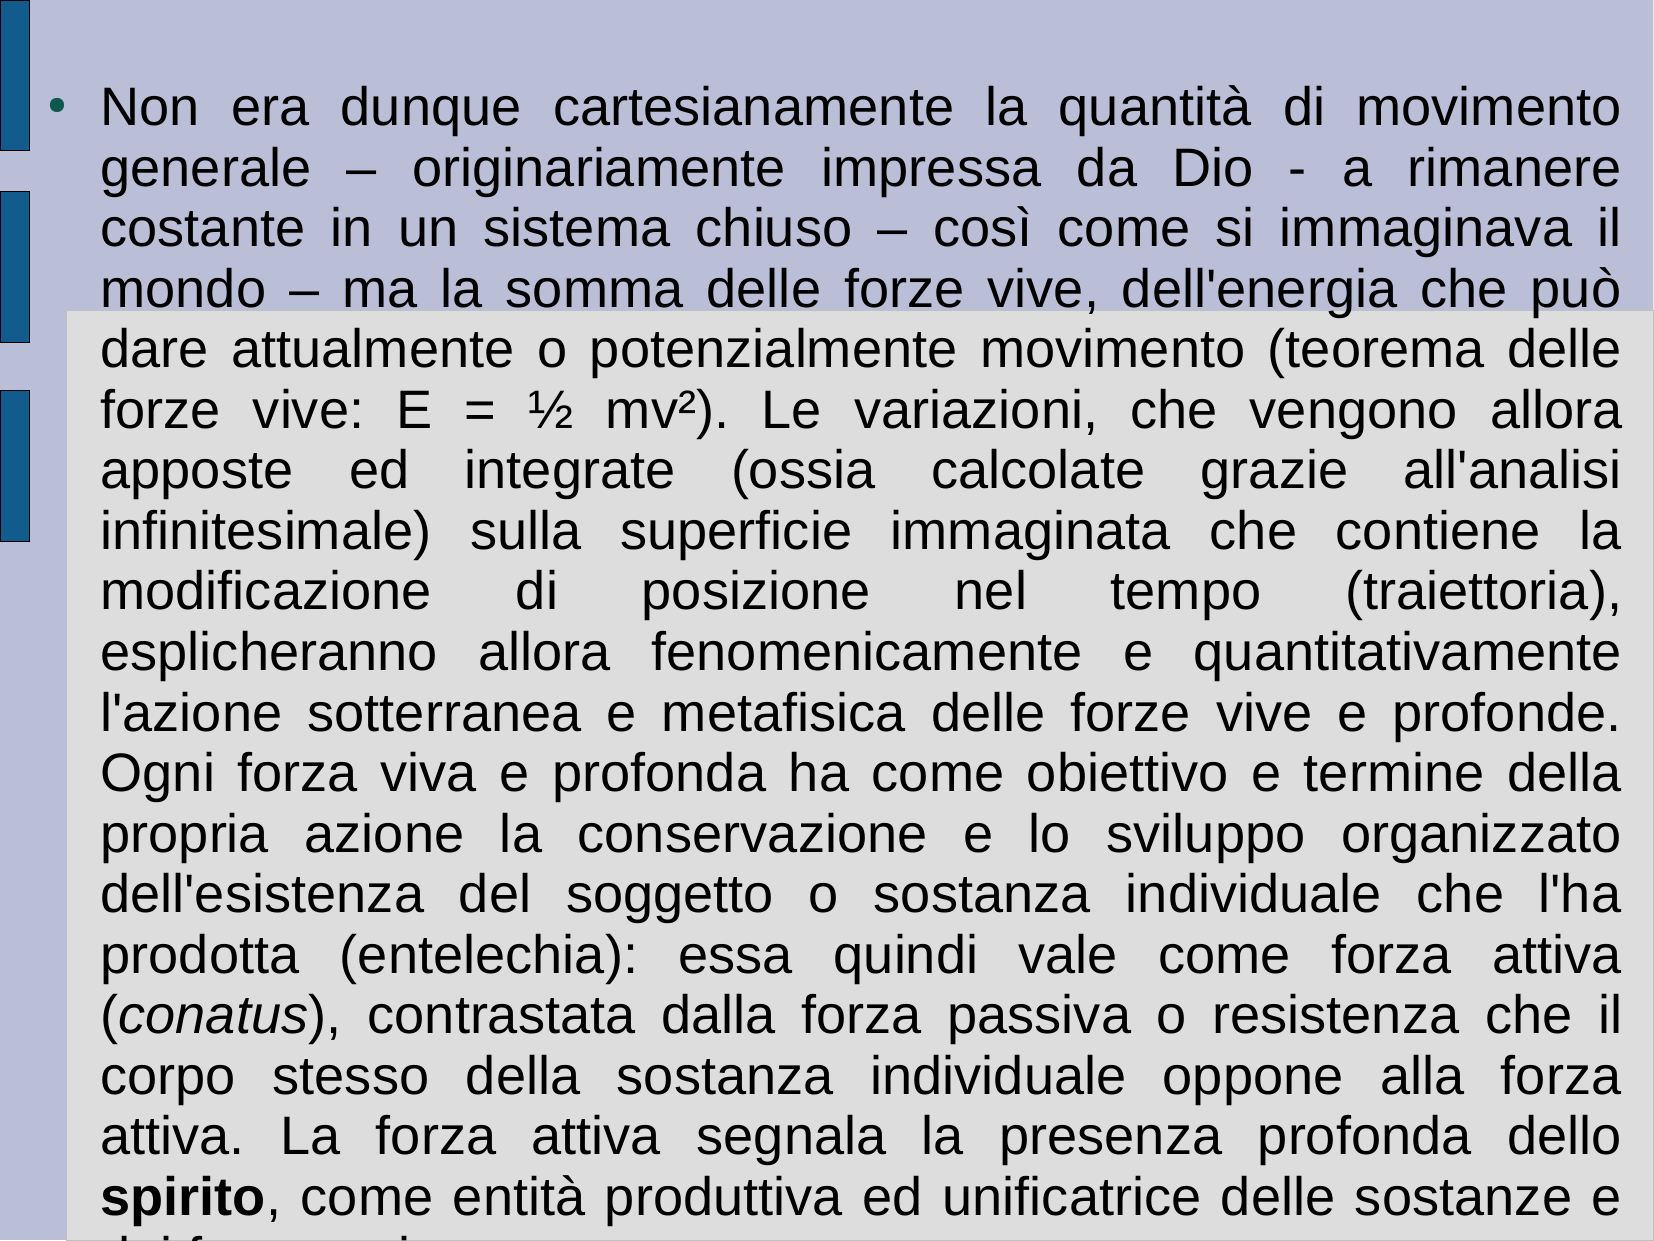

Non era dunque cartesianamente la quantità di movimento generale – originariamente impressa da Dio - a rimanere costante in un sistema chiuso – così come si immaginava il mondo – ma la somma delle forze vive, dell'energia che può dare attualmente o potenzialmente movimento (teorema delle forze vive: E = ½ mv²). Le variazioni, che vengono allora apposte ed integrate (ossia calcolate grazie all'analisi infinitesimale) sulla superficie immaginata che contiene la modificazione di posizione nel tempo (traiettoria), esplicheranno allora fenomenicamente e quantitativamente l'azione sotterranea e metafisica delle forze vive e profonde. Ogni forza viva e profonda ha come obiettivo e termine della propria azione la conservazione e lo sviluppo organizzato dell'esistenza del soggetto o sostanza individuale che l'ha prodotta (entelechia): essa quindi vale come forza attiva (conatus), contrastata dalla forza passiva o resistenza che il corpo stesso della sostanza individuale oppone alla forza attiva. La forza attiva segnala la presenza profonda dello spirito, come entità produttiva ed unificatrice delle sostanze e dei fenomeni.
#